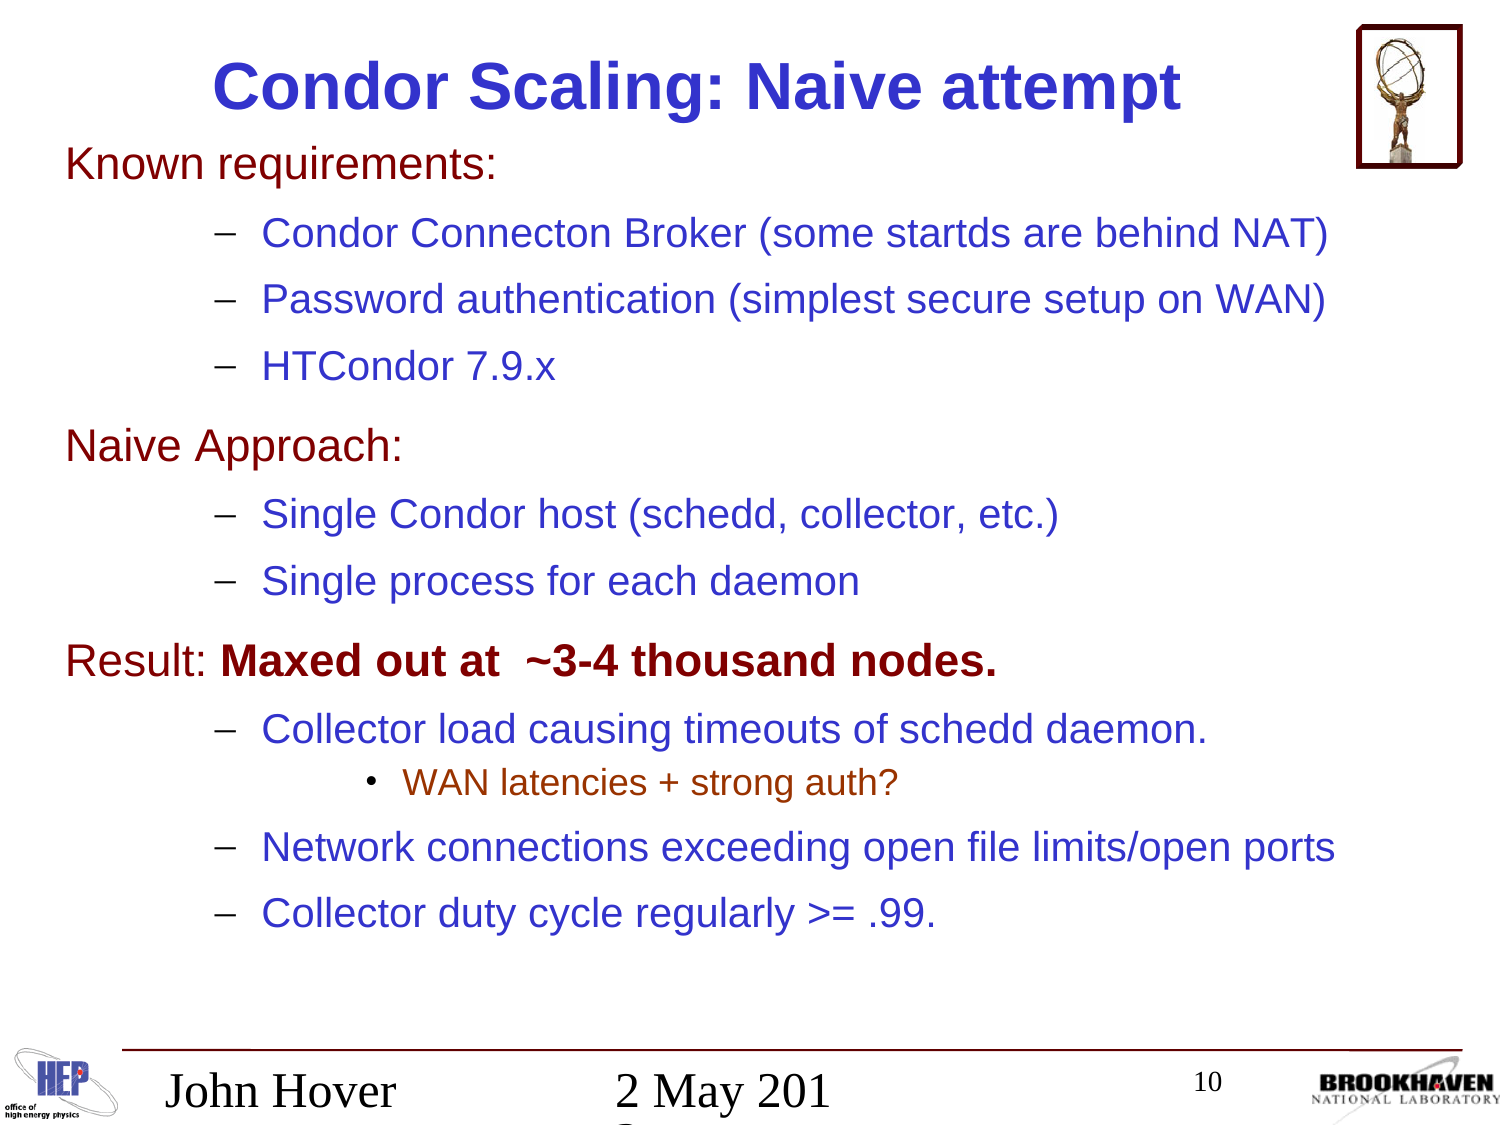

# Condor Scaling: Naive attempt
Known requirements:
Condor Connecton Broker (some startds are behind NAT)
Password authentication (simplest secure setup on WAN)
HTCondor 7.9.x
Naive Approach:
Single Condor host (schedd, collector, etc.)
Single process for each daemon
Result: Maxed out at ~3-4 thousand nodes.
Collector load causing timeouts of schedd daemon.
WAN latencies + strong auth?
Network connections exceeding open file limits/open ports
Collector duty cycle regularly >= .99.
2 May 2013
John Hover